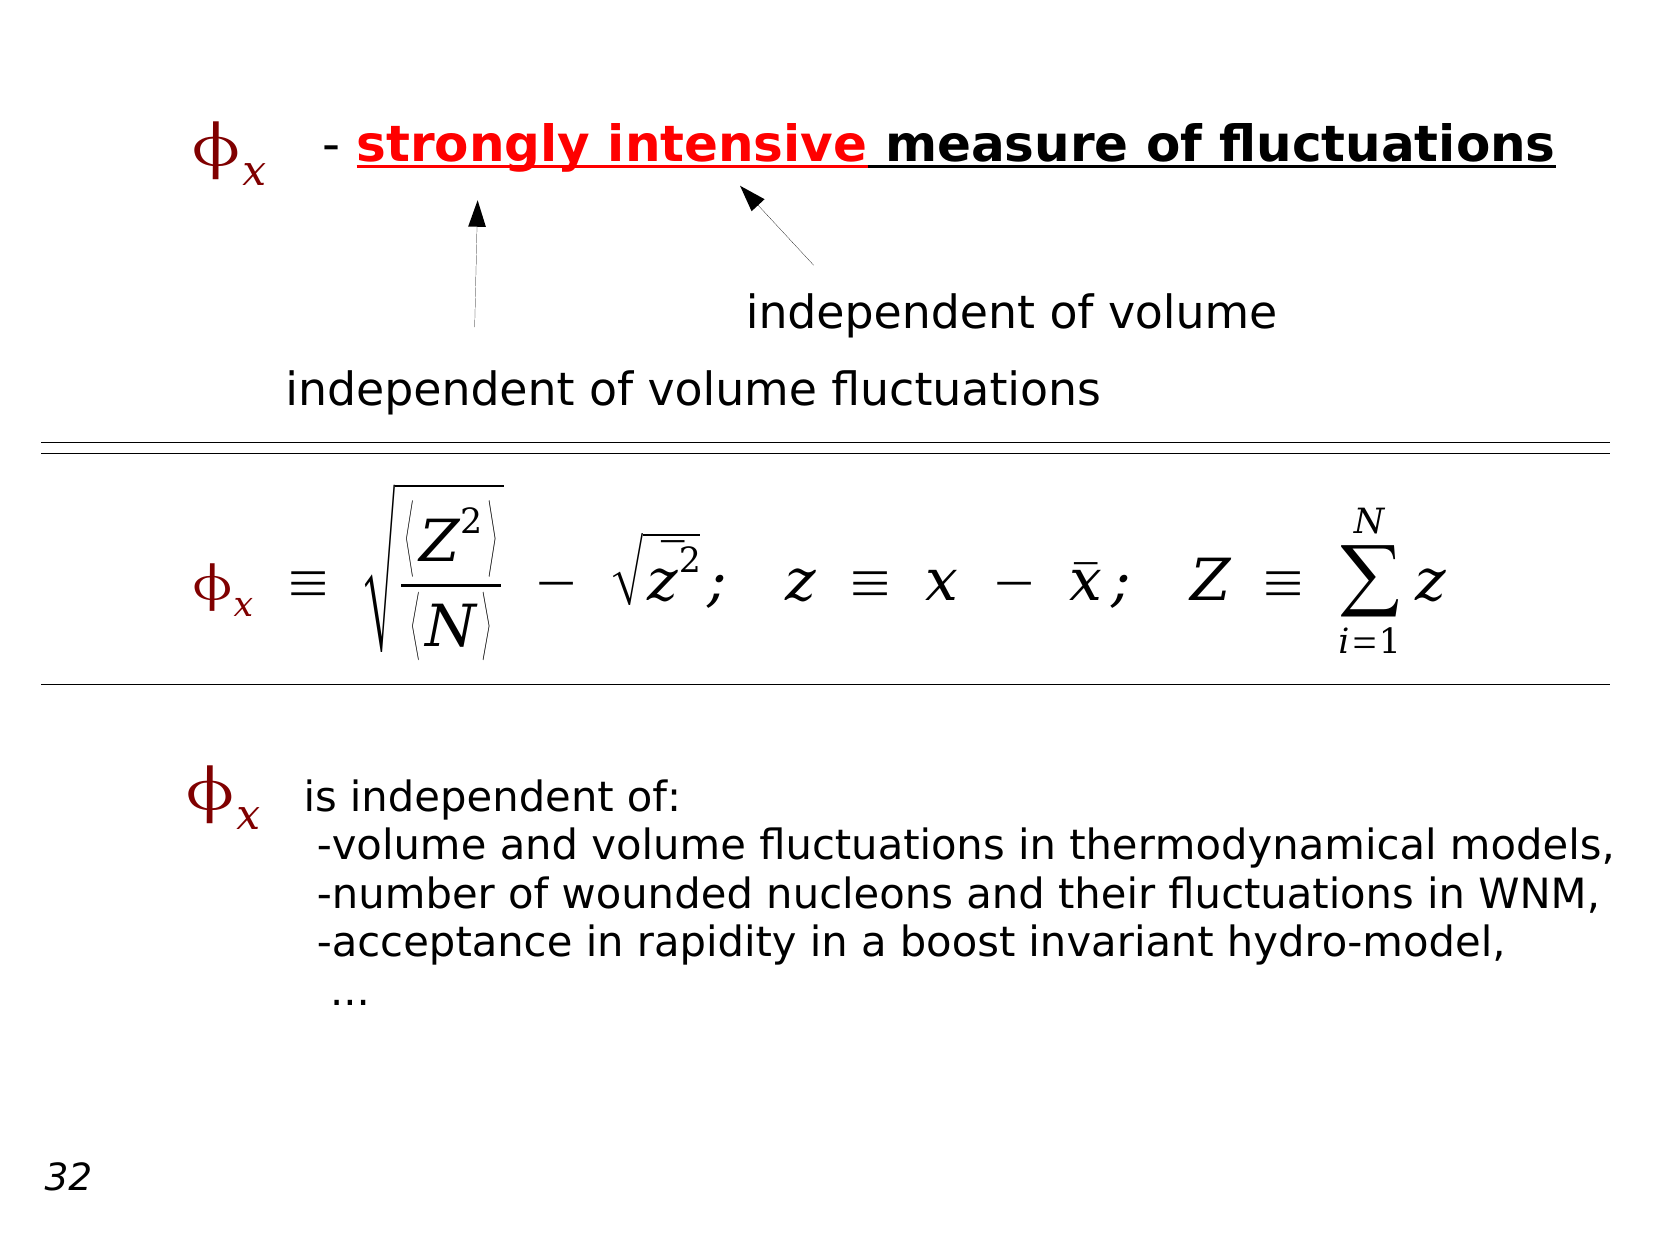

- strongly intensive measure of fluctuations
independent of volume
independent of volume fluctuations
is independent of:
 -volume and volume fluctuations in thermodynamical models,
 -number of wounded nucleons and their fluctuations in WNM,
 -acceptance in rapidity in a boost invariant hydro-model,
 ...